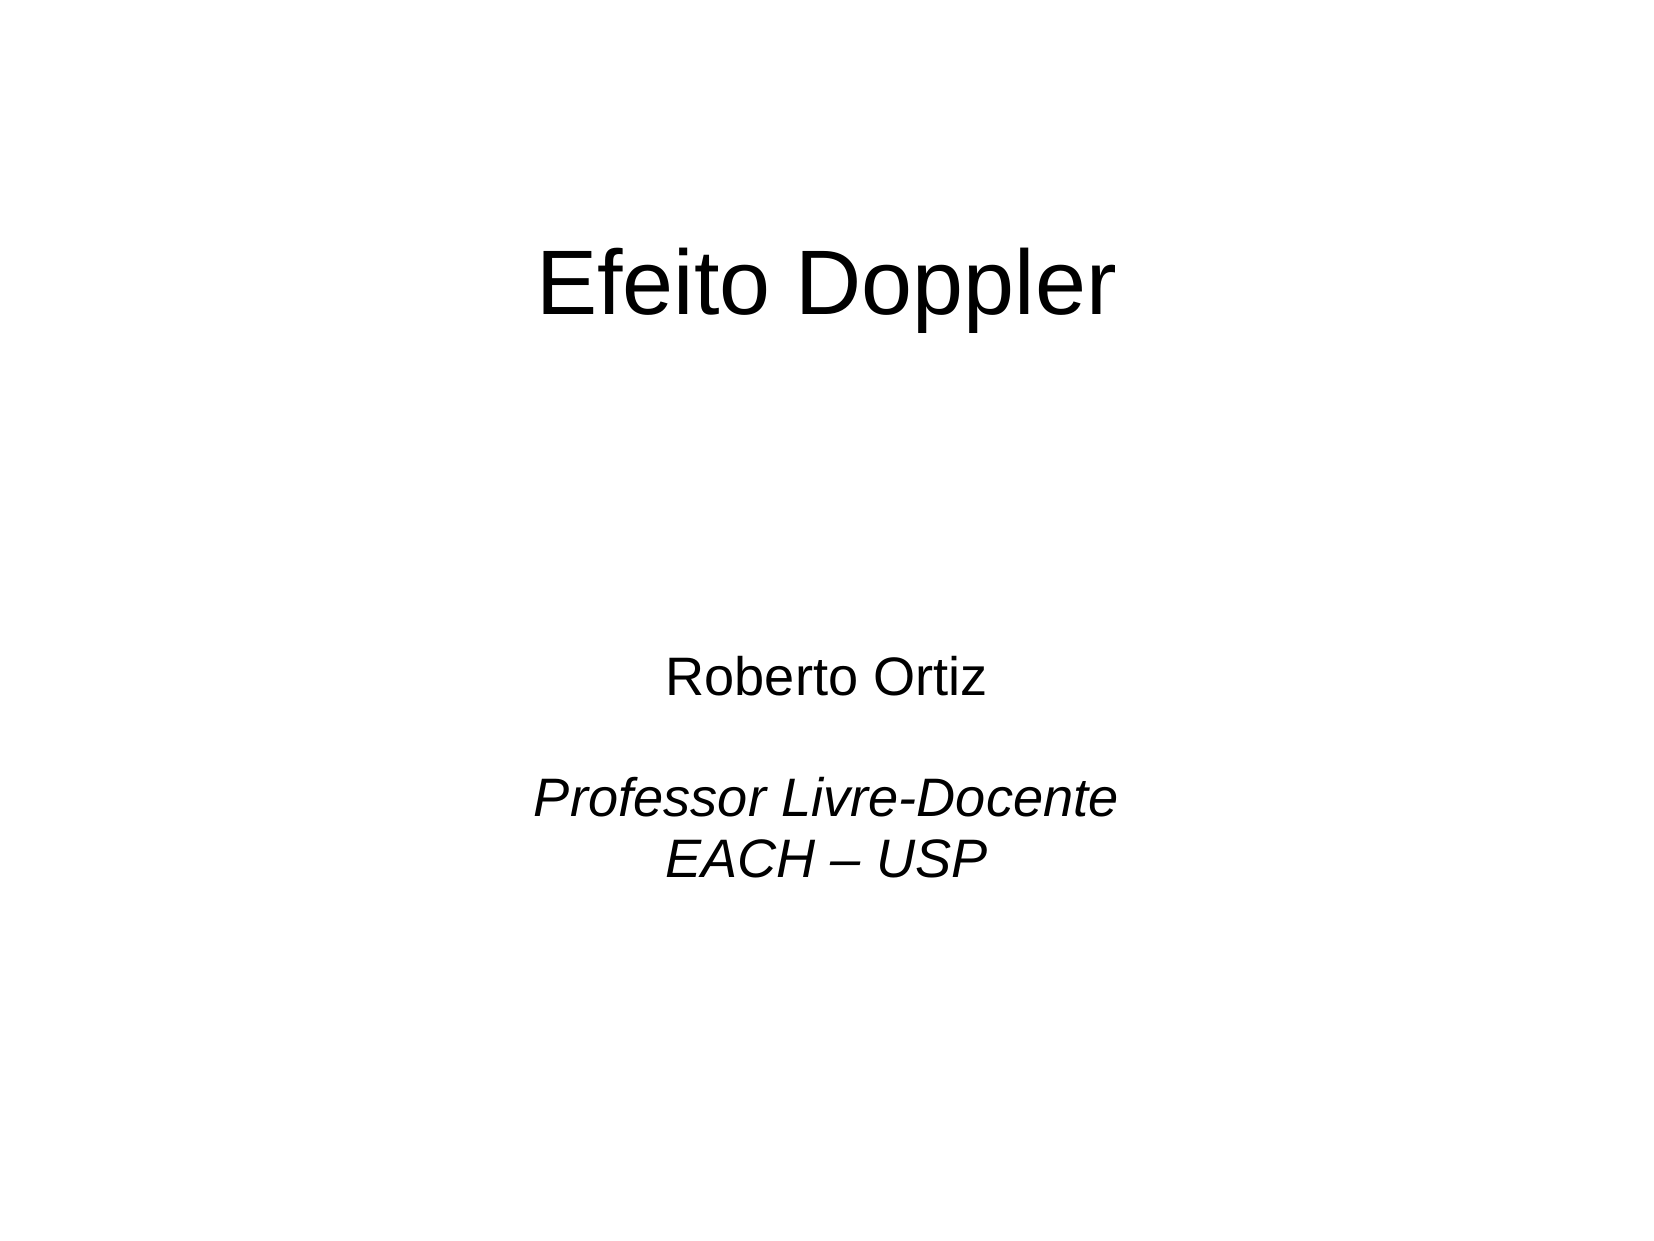

# Efeito Doppler
Roberto Ortiz
Professor Livre-Docente
EACH – USP